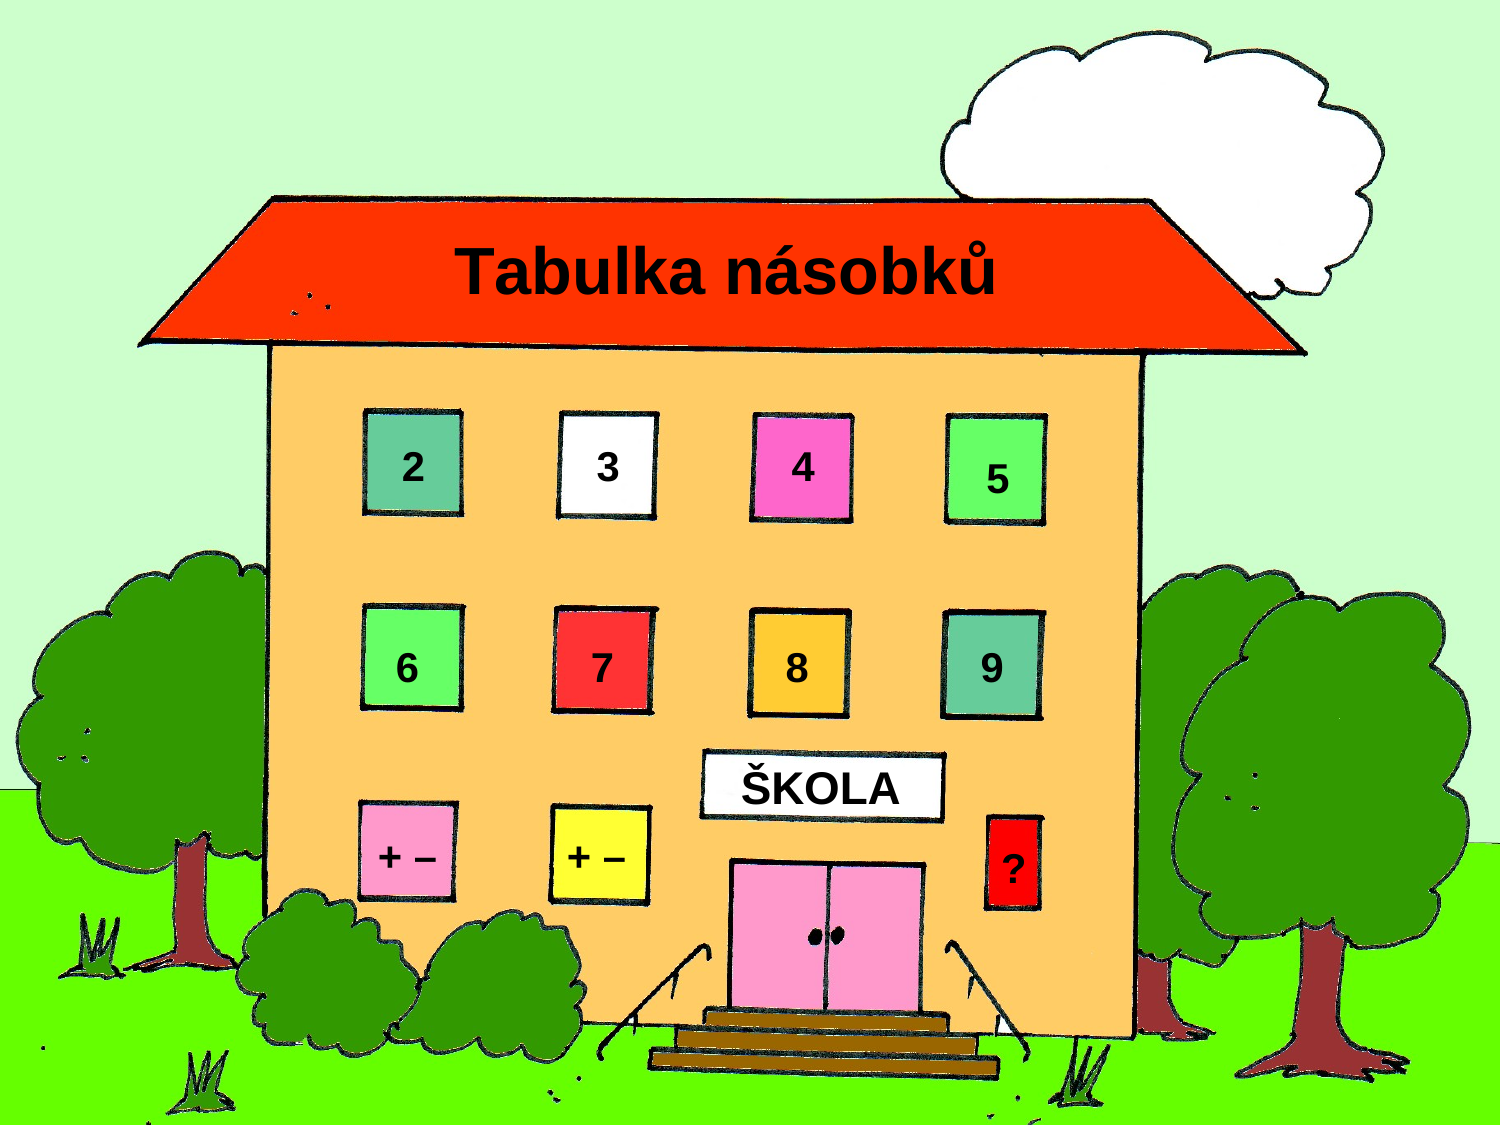

Tabulka násobků
2
3
4
5
6
7
8
9
ŠKOLA
+ –
+ –
?